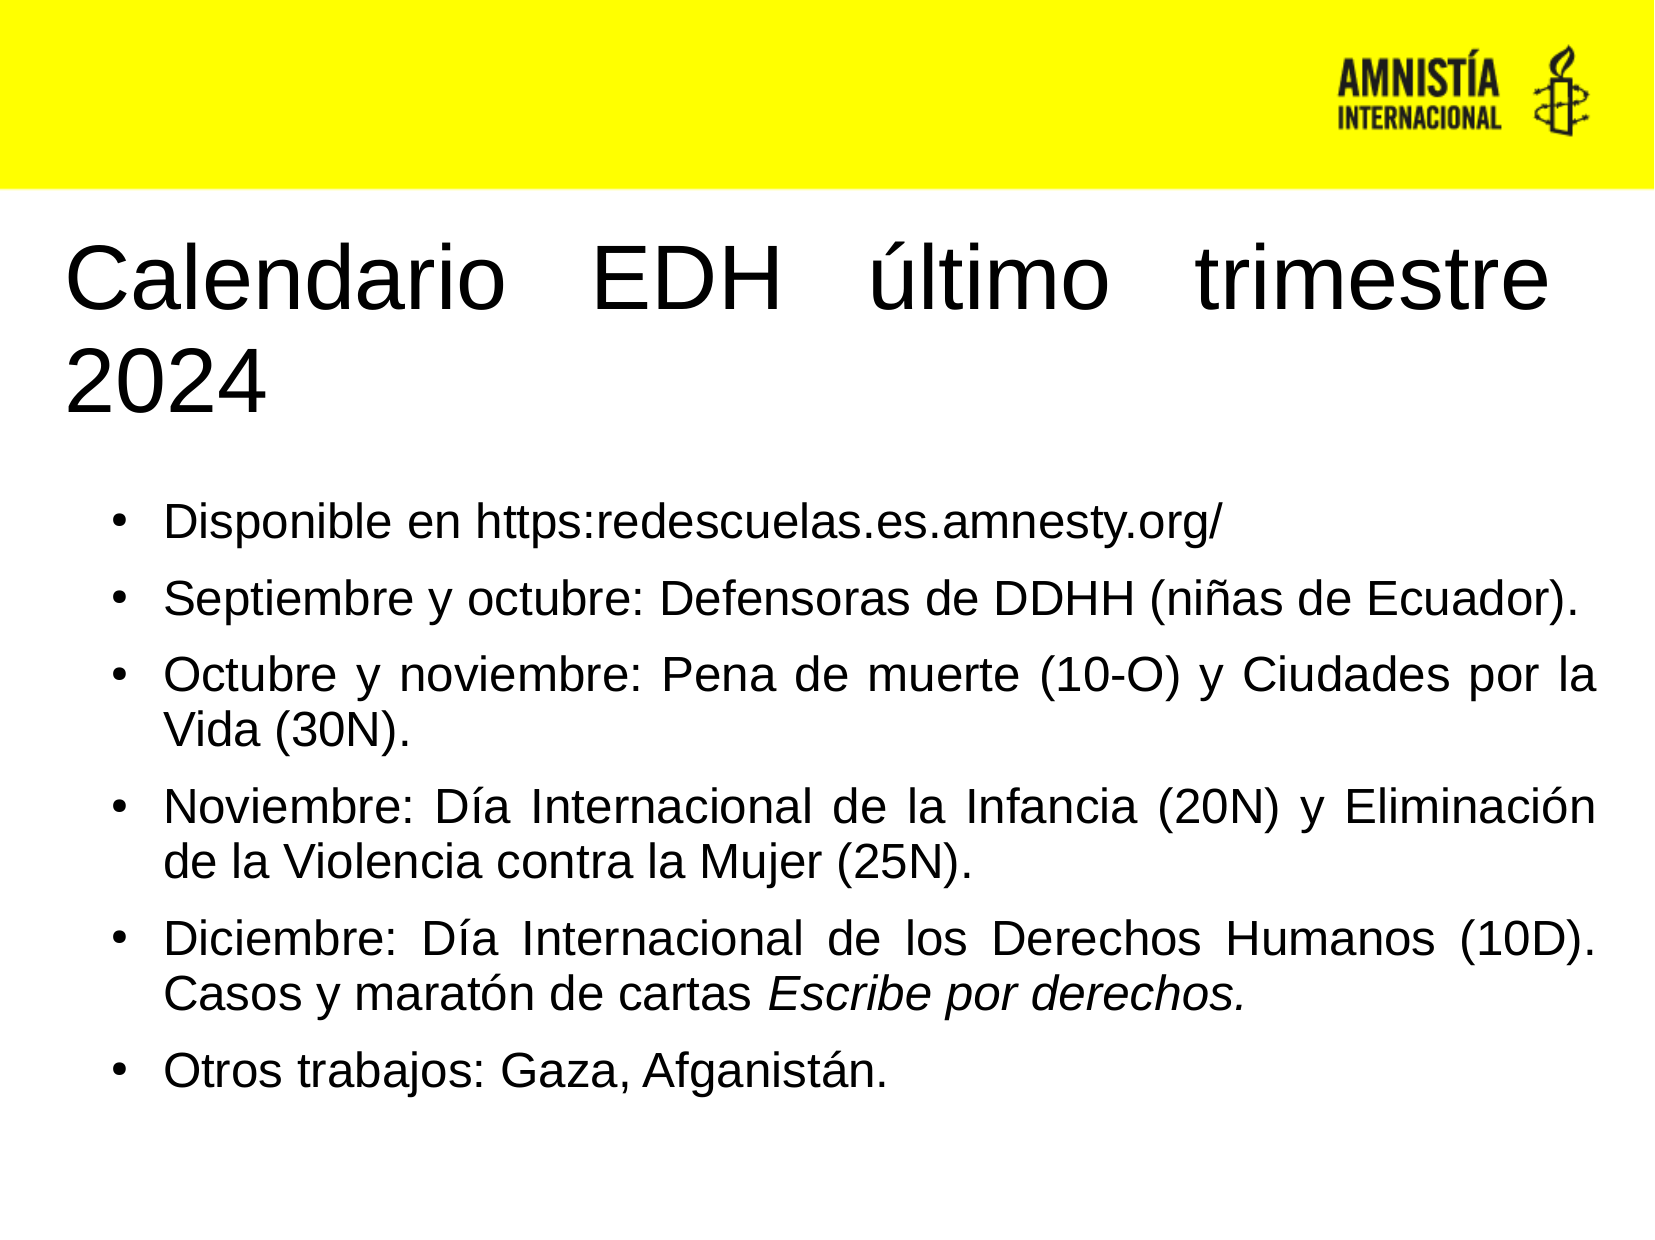

# Calendario EDH último trimestre 2024
Disponible en https:redescuelas.es.amnesty.org/
Septiembre y octubre: Defensoras de DDHH (niñas de Ecuador).
Octubre y noviembre: Pena de muerte (10-O) y Ciudades por la Vida (30N).
Noviembre: Día Internacional de la Infancia (20N) y Eliminación de la Violencia contra la Mujer (25N).
Diciembre: Día Internacional de los Derechos Humanos (10D). Casos y maratón de cartas Escribe por derechos.
Otros trabajos: Gaza, Afganistán.